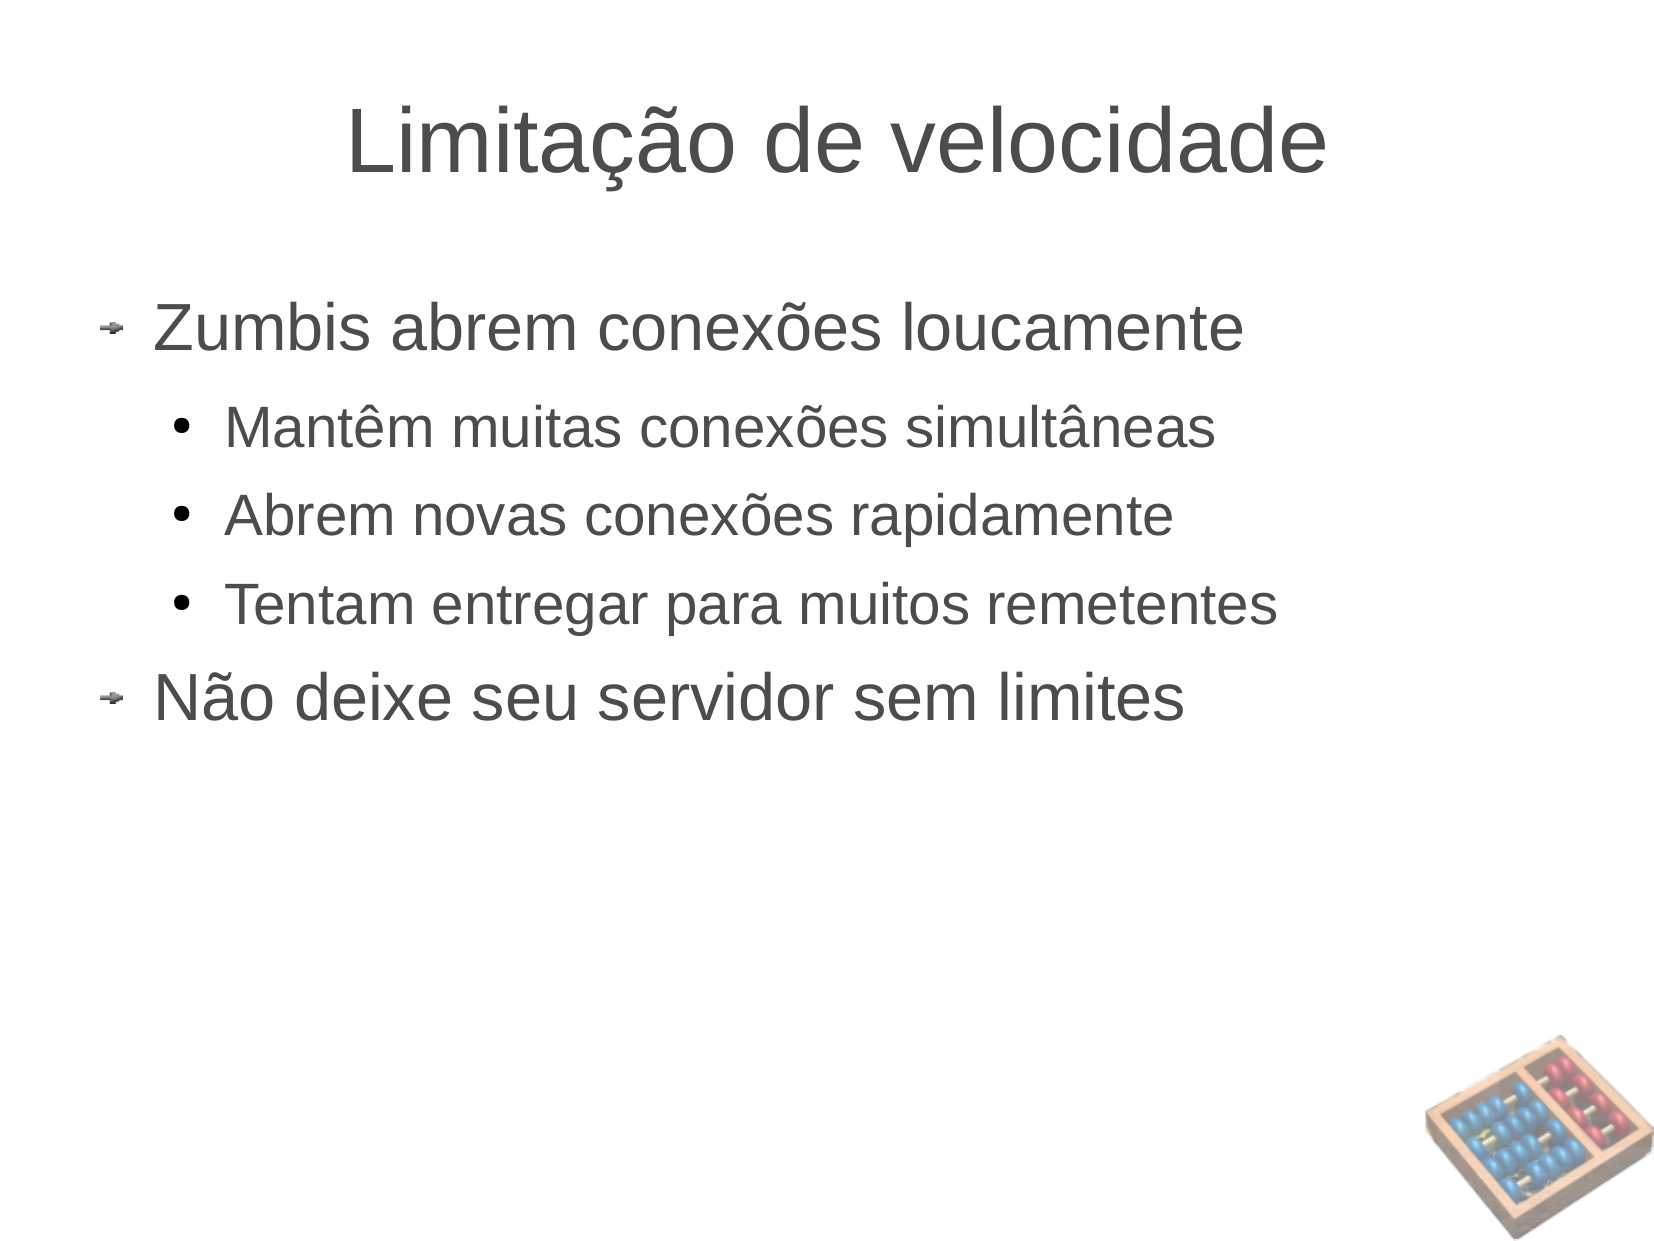

# Limitação de velocidade
Zumbis abrem conexões loucamente
Mantêm muitas conexões simultâneas
Abrem novas conexões rapidamente
Tentam entregar para muitos remetentes
Não deixe seu servidor sem limites